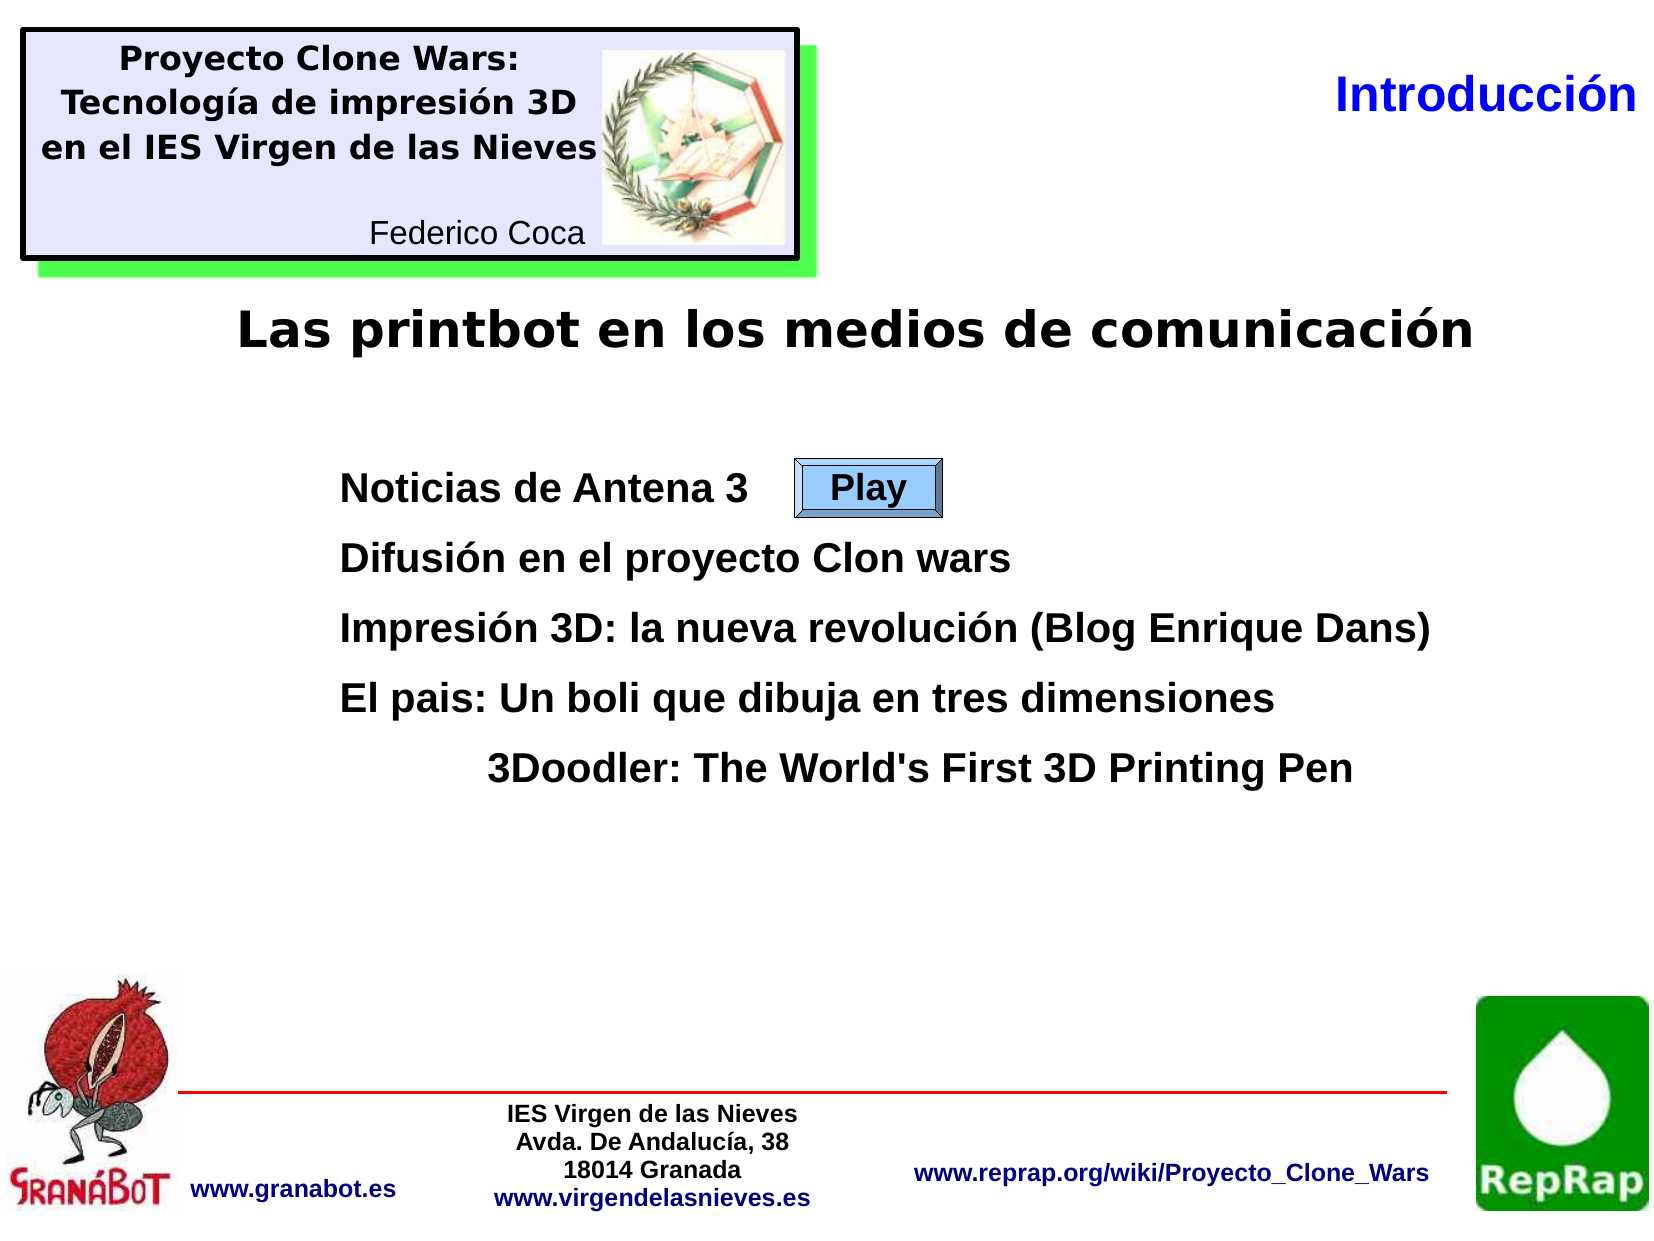

Proyecto Clone Wars:
Tecnología de impresión 3D
en el IES Virgen de las Nieves
Introducción
Federico Coca
Las printbot en los medios de comunicación
		Noticias de Antena 3
		Difusión en el proyecto Clon wars
		Impresión 3D: la nueva revolución (Blog Enrique Dans)
		El pais: Un boli que dibuja en tres dimensiones
				3Doodler: The World's First 3D Printing Pen
Play
IES Virgen de las Nieves
Avda. De Andalucía, 38
18014 Granada
www.virgendelasnieves.es
www.reprap.org/wiki/Proyecto_Clone_Wars
www.granabot.es